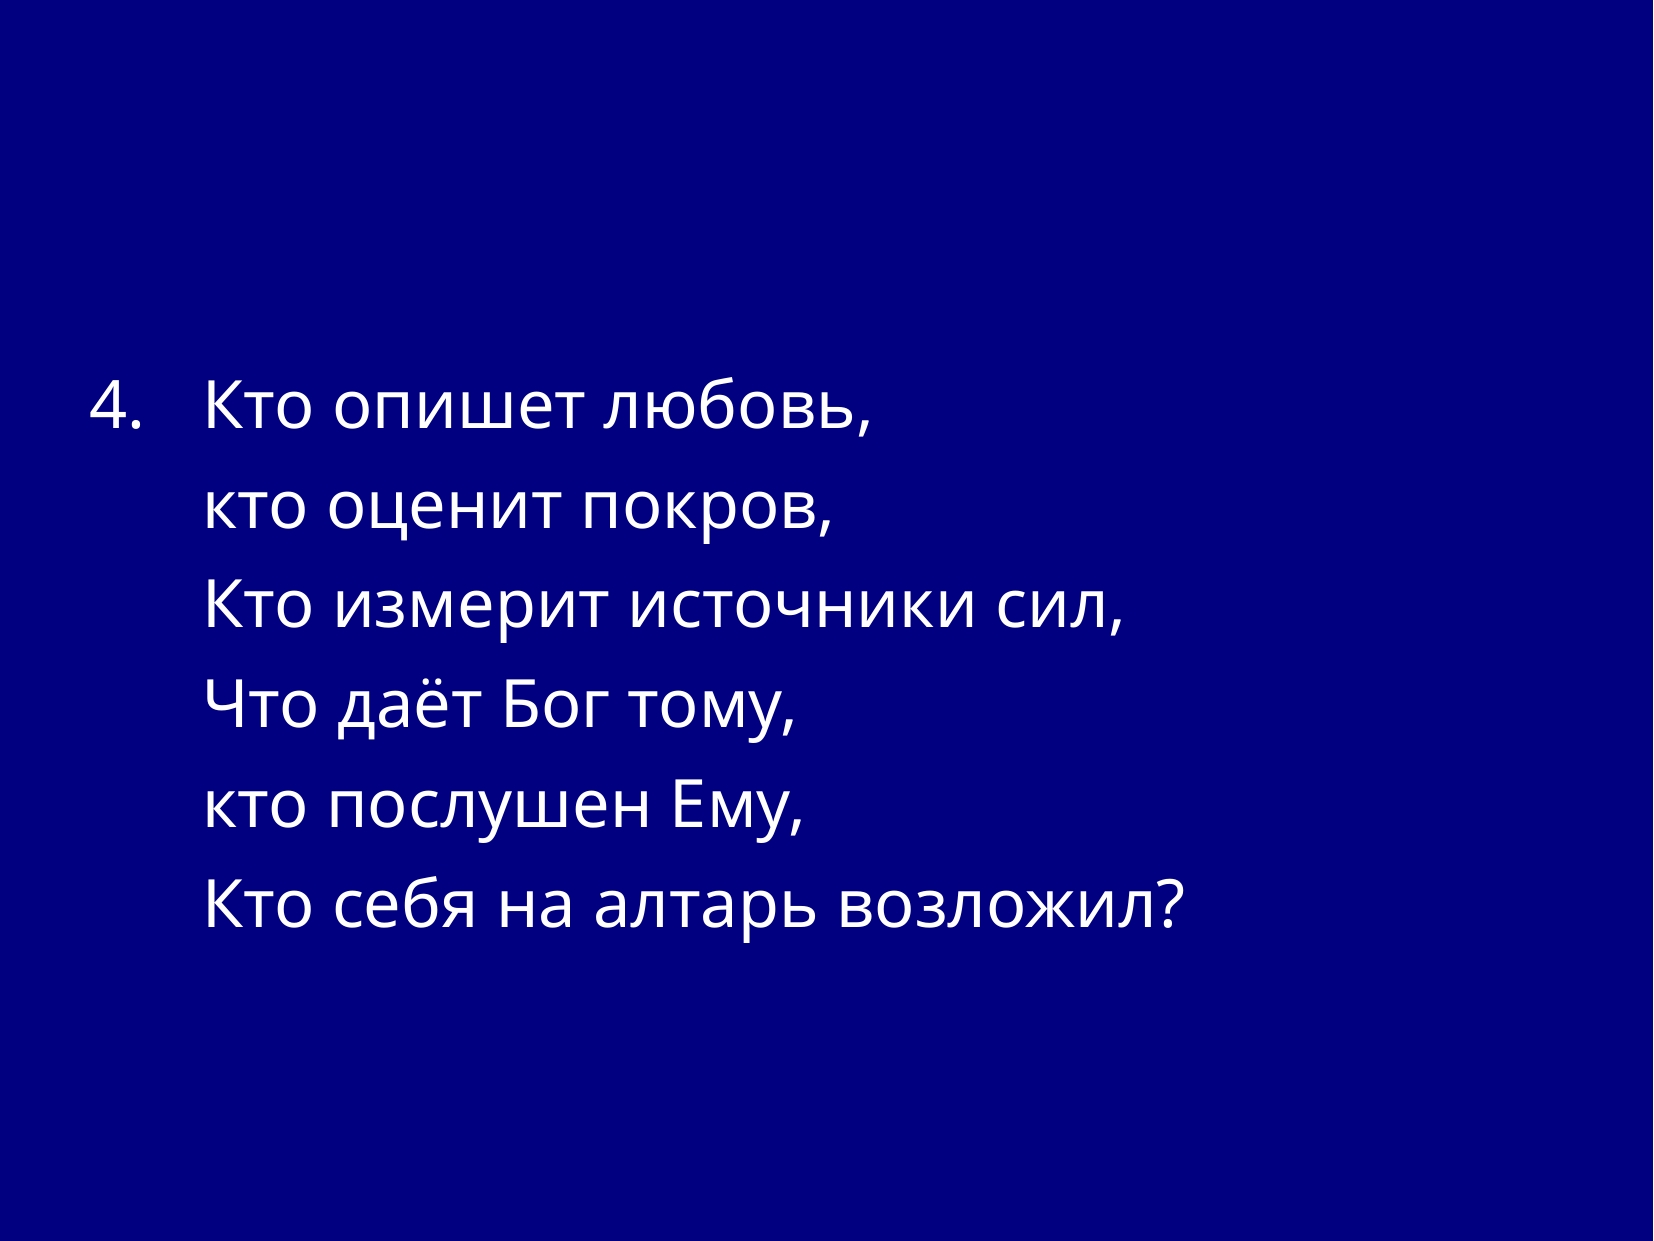

4.	Кто опишет любовь,
	кто оценит покров,
	Кто измерит источники сил,
	Что даёт Бог тому,
	кто послушен Ему,
	Кто себя на алтарь возложил?